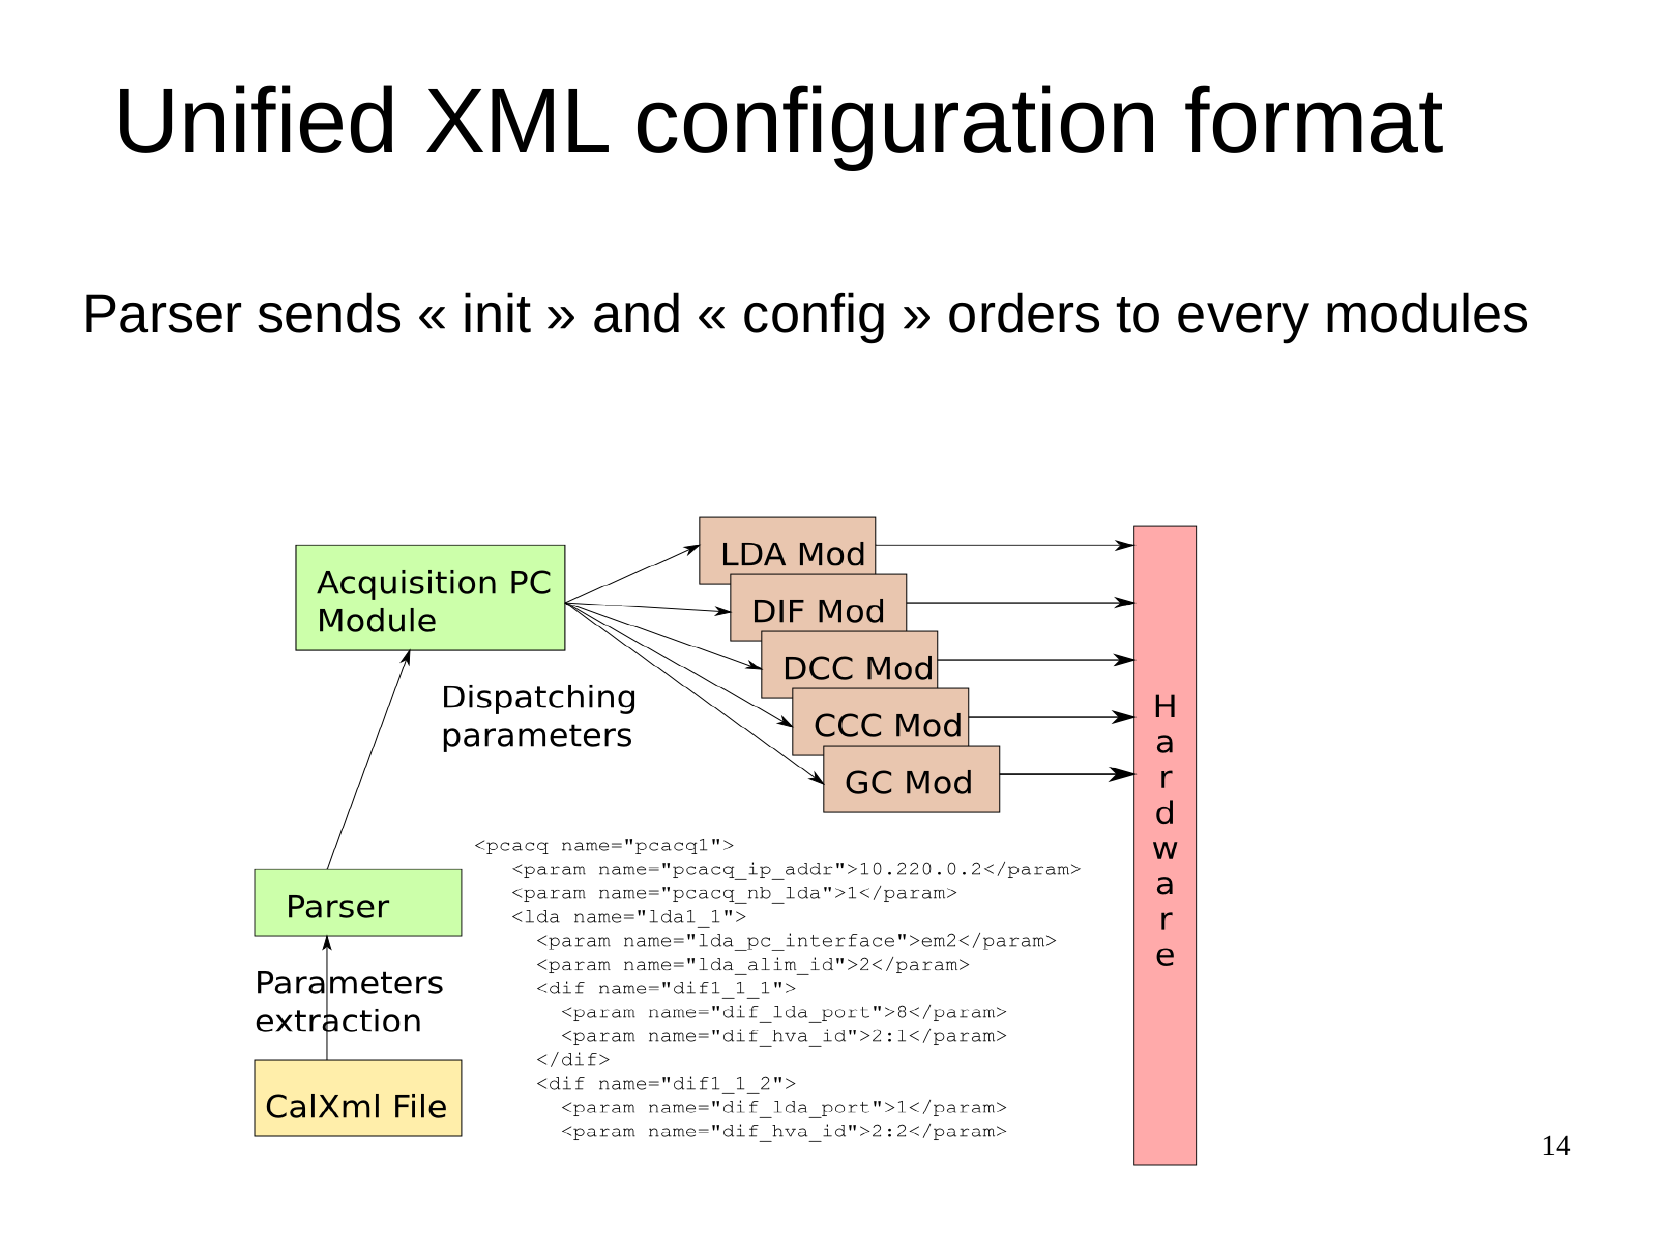

# Unified XML configuration format
Parser sends « init » and « config » orders to every modules
14